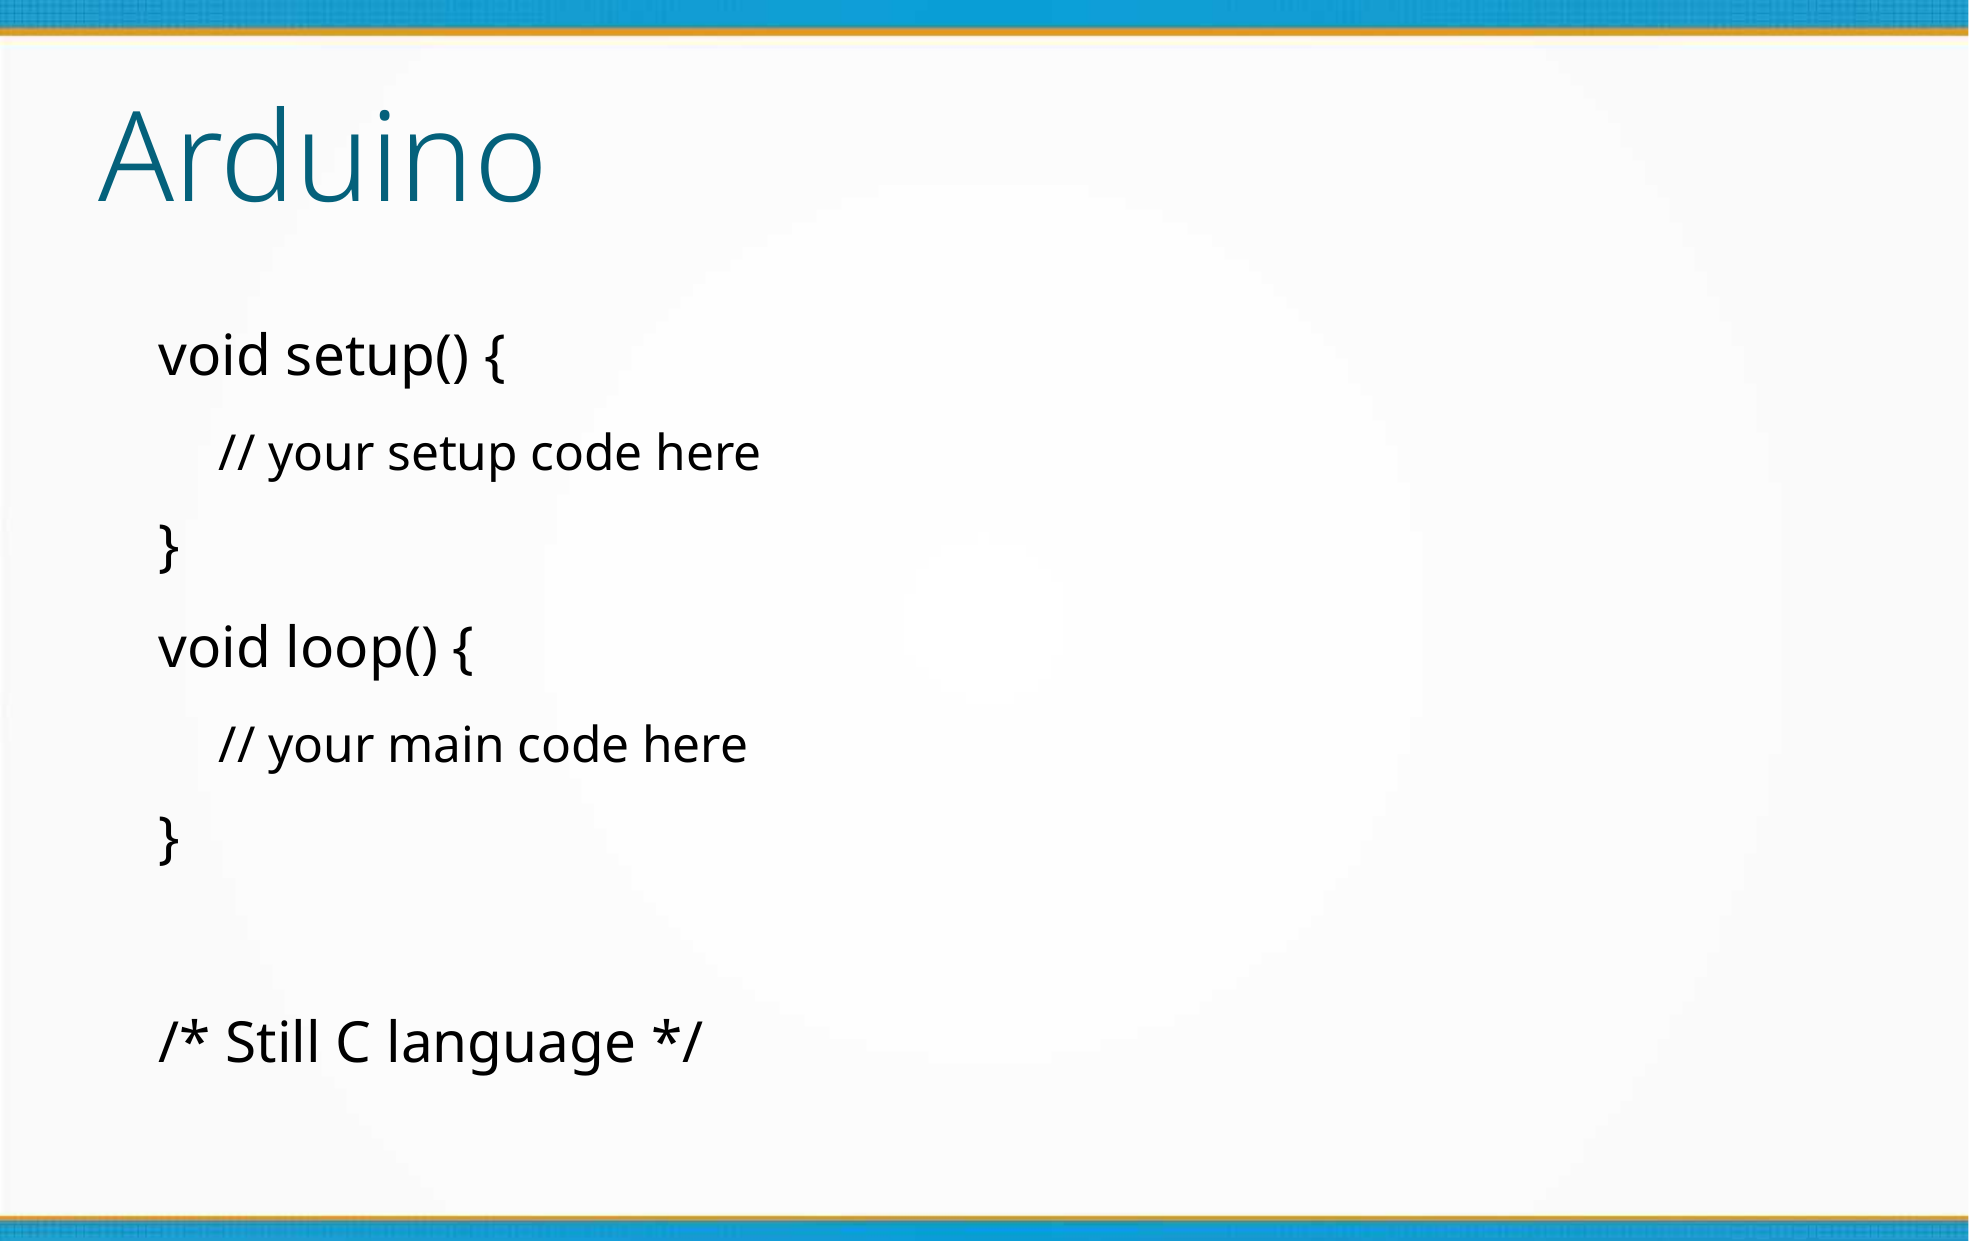

# Arduino
void setup() {
// your setup code here
}
void loop() {
// your main code here
}
/* Still C language */